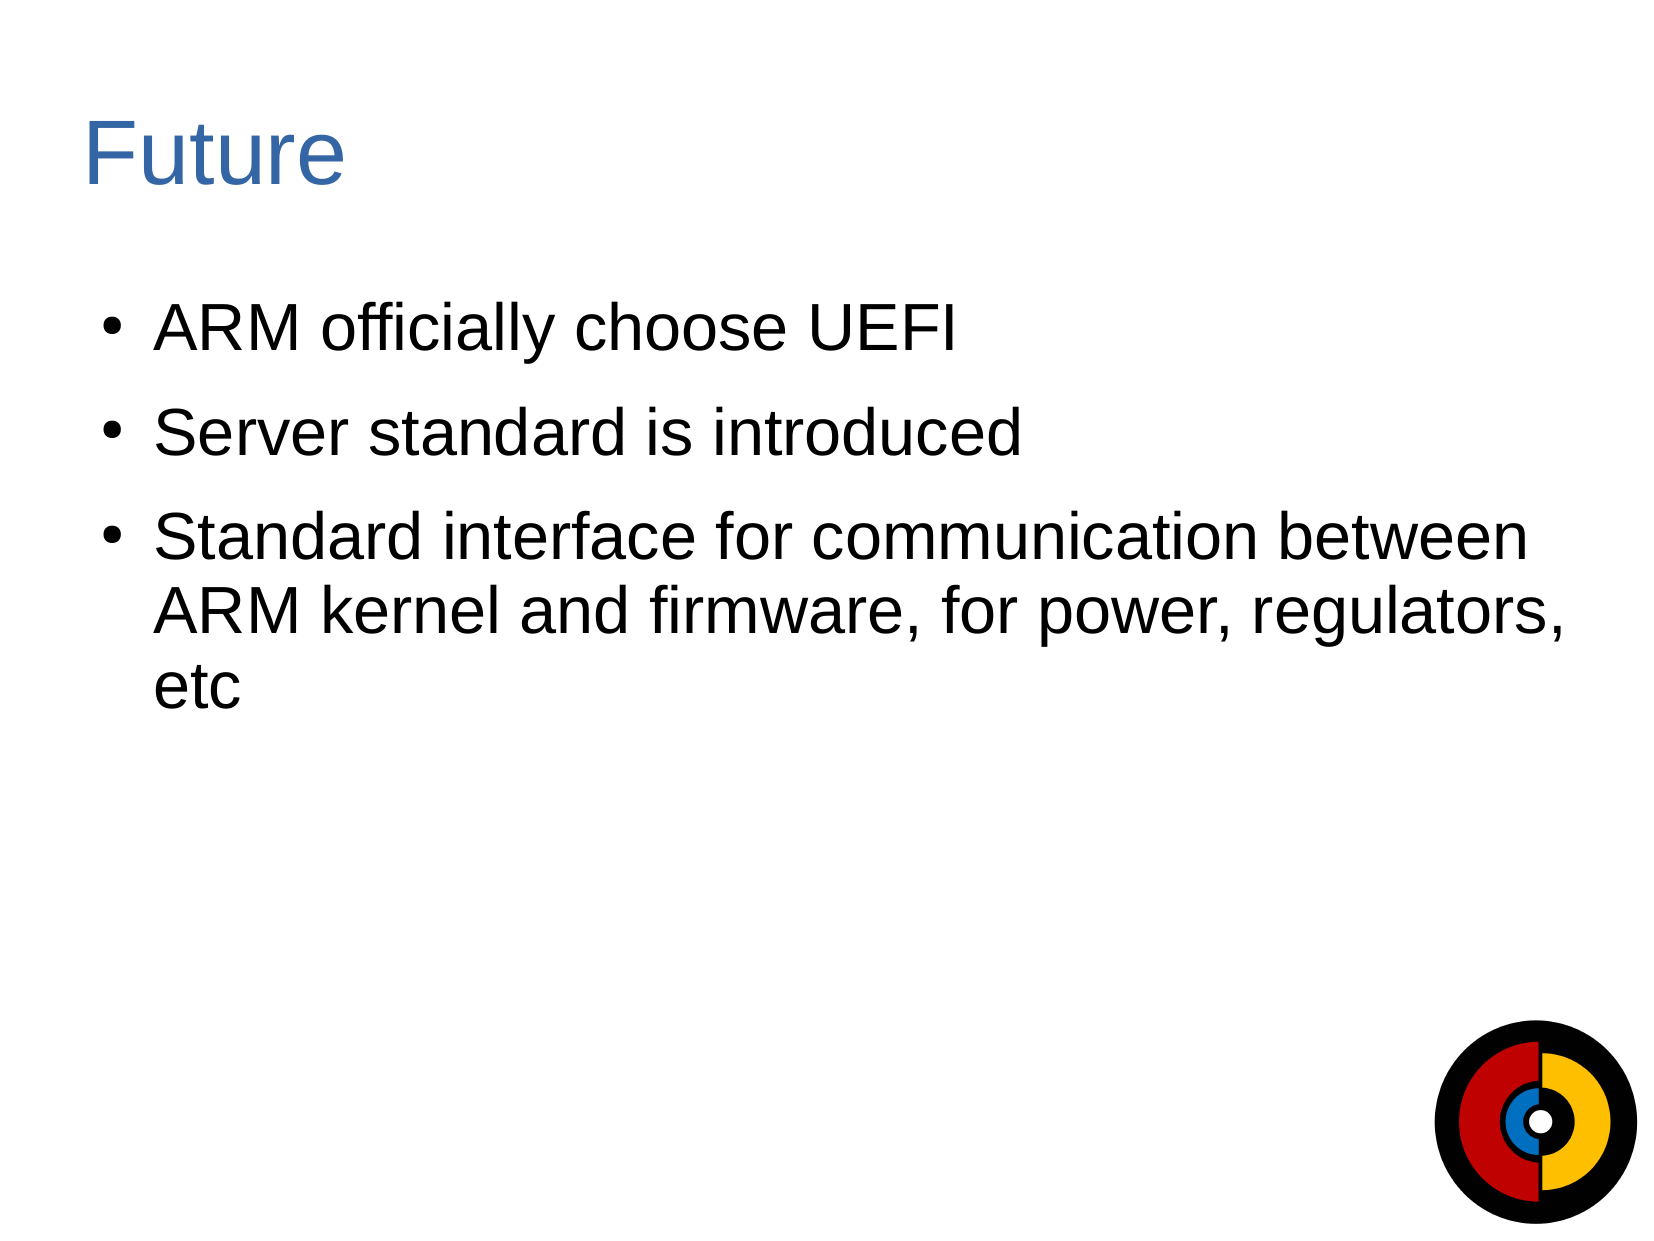

# Future
ARM officially choose UEFI
Server standard is introduced
Standard interface for communication between ARM kernel and firmware, for power, regulators, etc